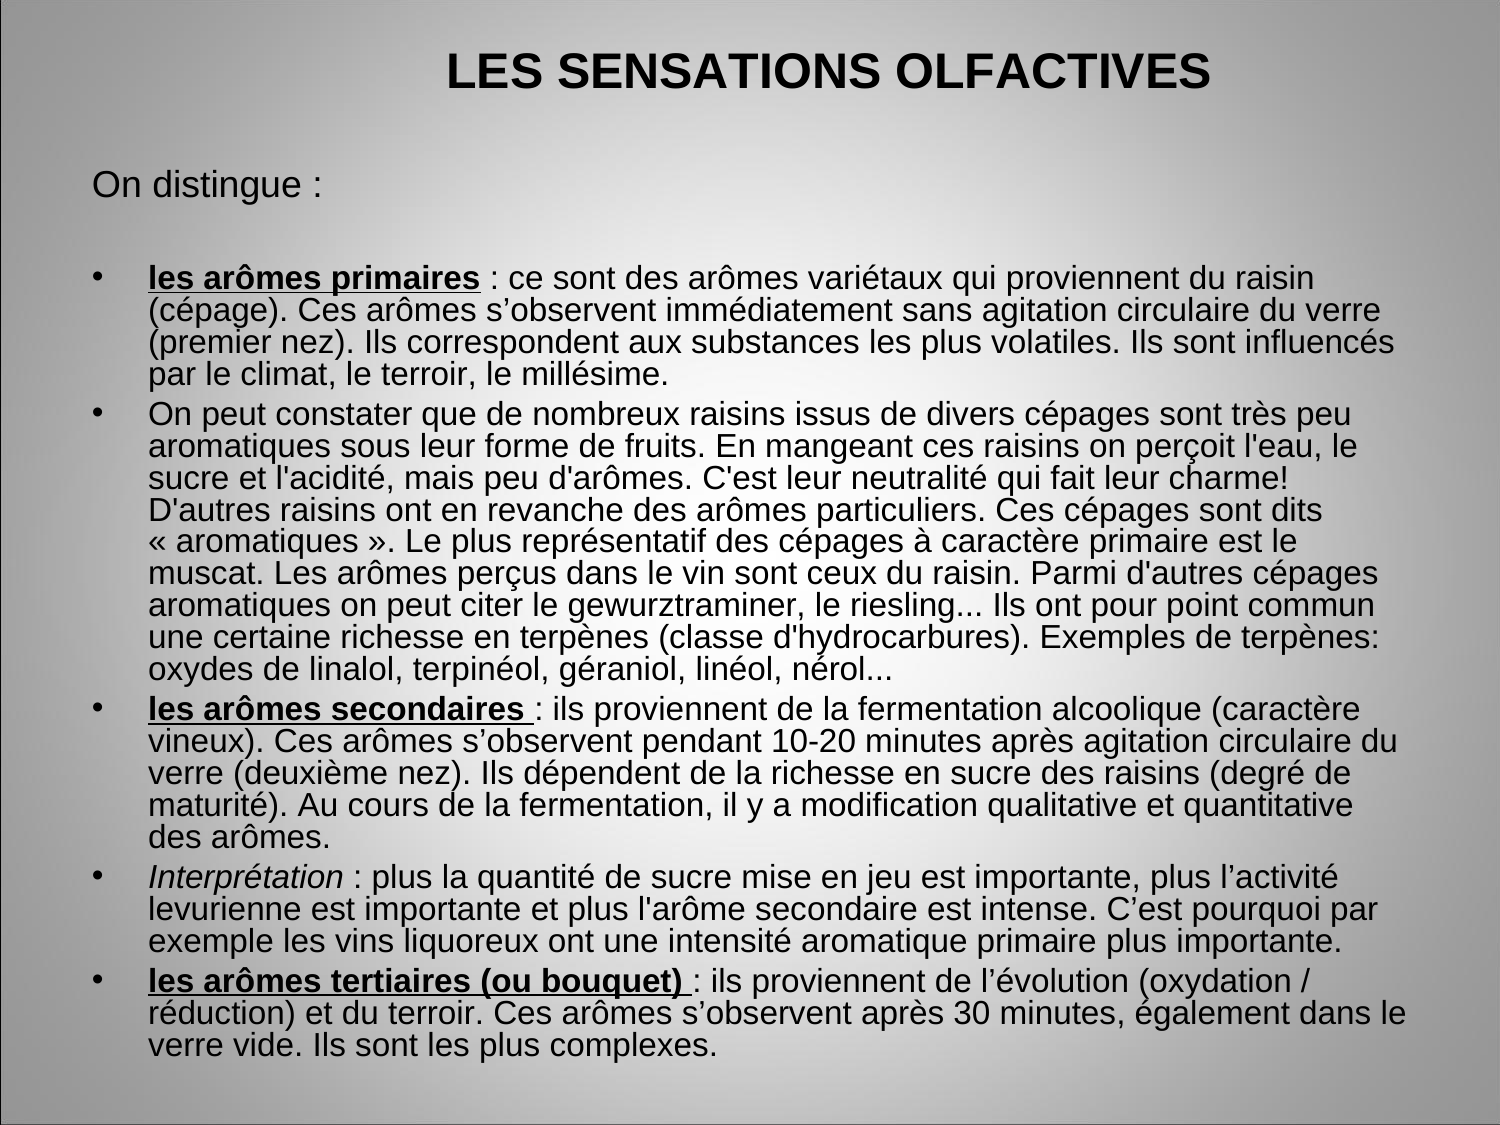

LES SENSATIONS OLFACTIVES
# On distingue :
les arômes primaires : ce sont des arômes variétaux qui proviennent du raisin (cépage). Ces arômes s’observent immédiatement sans agitation circulaire du verre (premier nez). Ils correspondent aux substances les plus volatiles. Ils sont influencés par le climat, le terroir, le millésime.
On peut constater que de nombreux raisins issus de divers cépages sont très peu aromatiques sous leur forme de fruits. En mangeant ces raisins on perçoit l'eau, le sucre et l'acidité, mais peu d'arômes. C'est leur neutralité qui fait leur charme! D'autres raisins ont en revanche des arômes particuliers. Ces cépages sont dits « aromatiques ». Le plus représentatif des cépages à caractère primaire est le muscat. Les arômes perçus dans le vin sont ceux du raisin. Parmi d'autres cépages aromatiques on peut citer le gewurztraminer, le riesling... Ils ont pour point commun une certaine richesse en terpènes (classe d'hydrocarbures). Exemples de terpènes: oxydes de linalol, terpinéol, géraniol, linéol, nérol...
les arômes secondaires : ils proviennent de la fermentation alcoolique (caractère vineux). Ces arômes s’observent pendant 10-20 minutes après agitation circulaire du verre (deuxième nez). Ils dépendent de la richesse en sucre des raisins (degré de maturité). Au cours de la fermentation, il y a modification qualitative et quantitative des arômes.
Interprétation : plus la quantité de sucre mise en jeu est importante, plus l’activité levurienne est importante et plus l'arôme secondaire est intense. C’est pourquoi par exemple les vins liquoreux ont une intensité aromatique primaire plus importante.
les arômes tertiaires (ou bouquet) : ils proviennent de l’évolution (oxydation / réduction) et du terroir. Ces arômes s’observent après 30 minutes, également dans le verre vide. Ils sont les plus complexes.